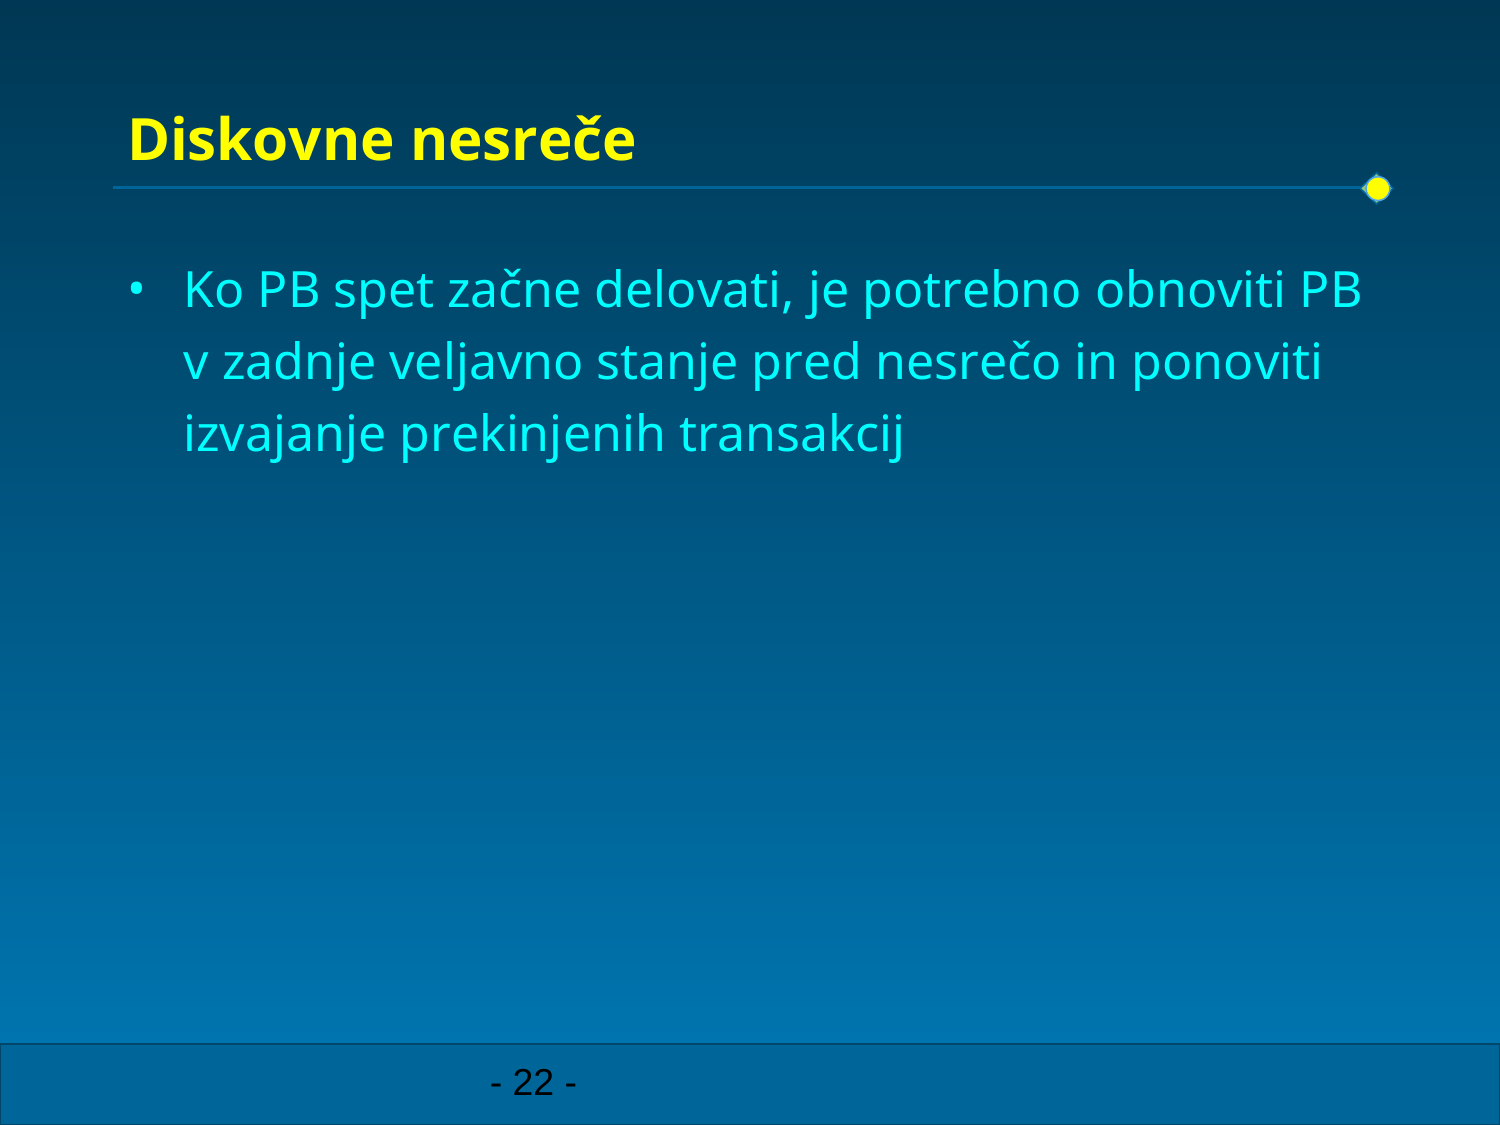

# Diskovne nesreče
Ko PB spet začne delovati, je potrebno obnoviti PB v zadnje veljavno stanje pred nesrečo in ponoviti izvajanje prekinjenih transakcij